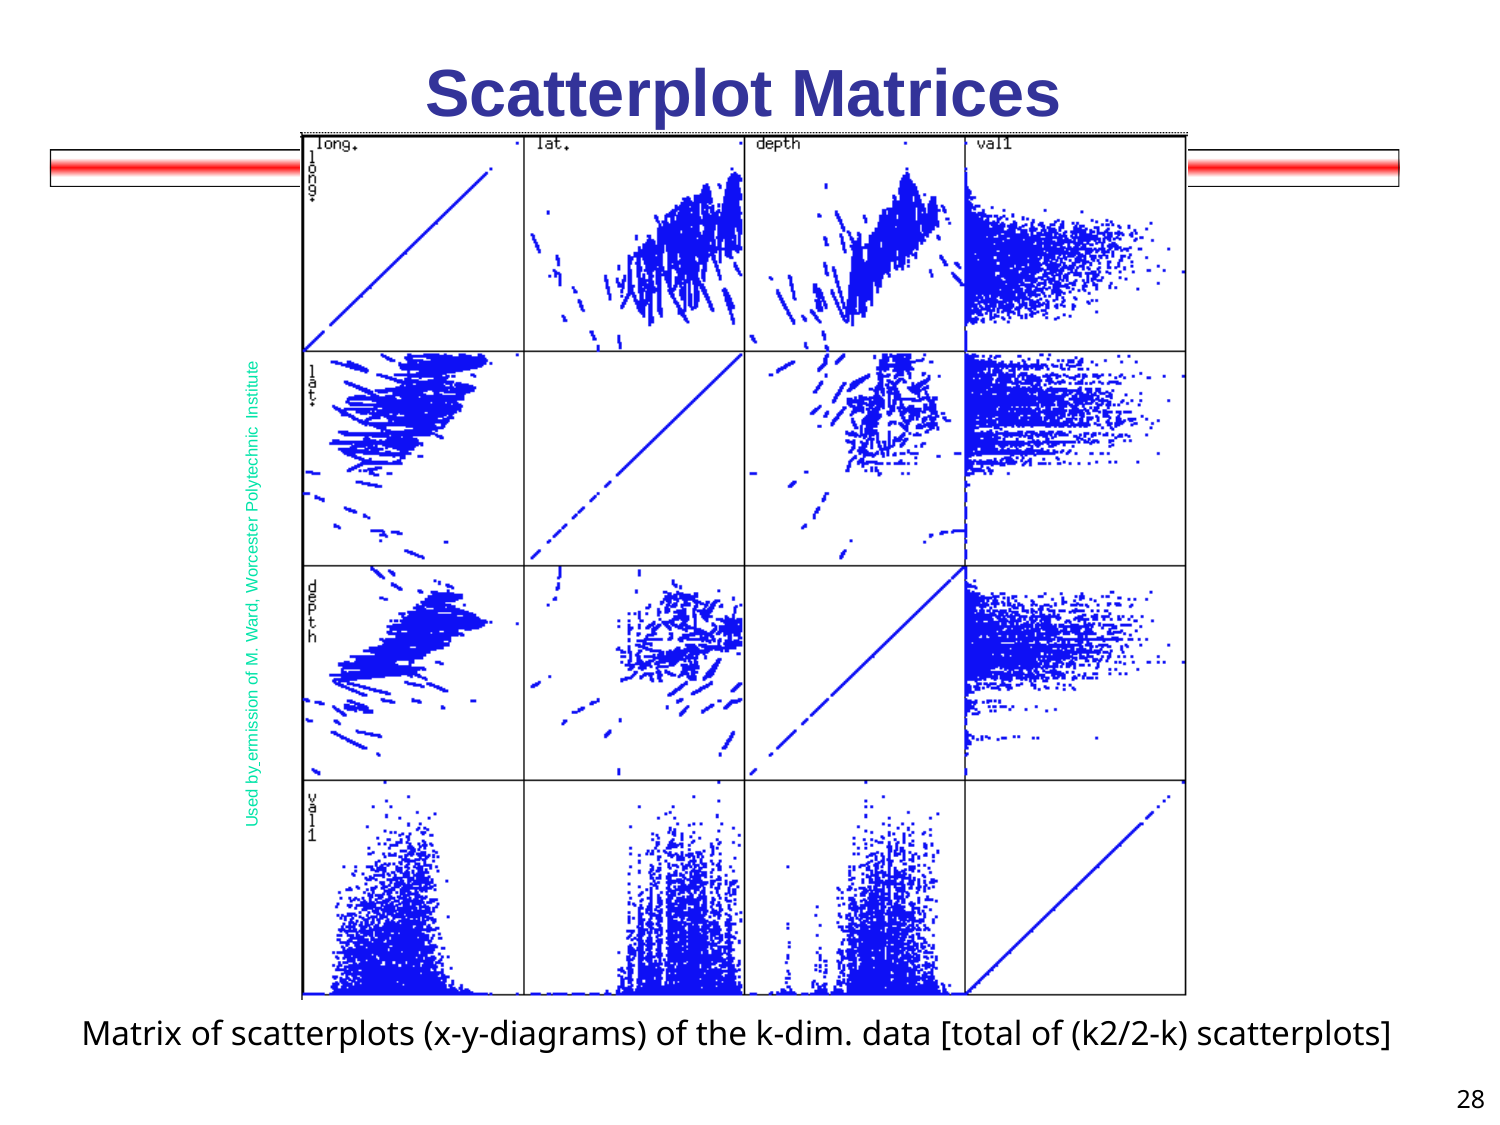

# Scatterplot Matrices
Used by ermission of M. Ward, Worcester Polytechnic Institute
Matrix of scatterplots (x-y-diagrams) of the k-dim. data [total of (k2/2-k) scatterplots]